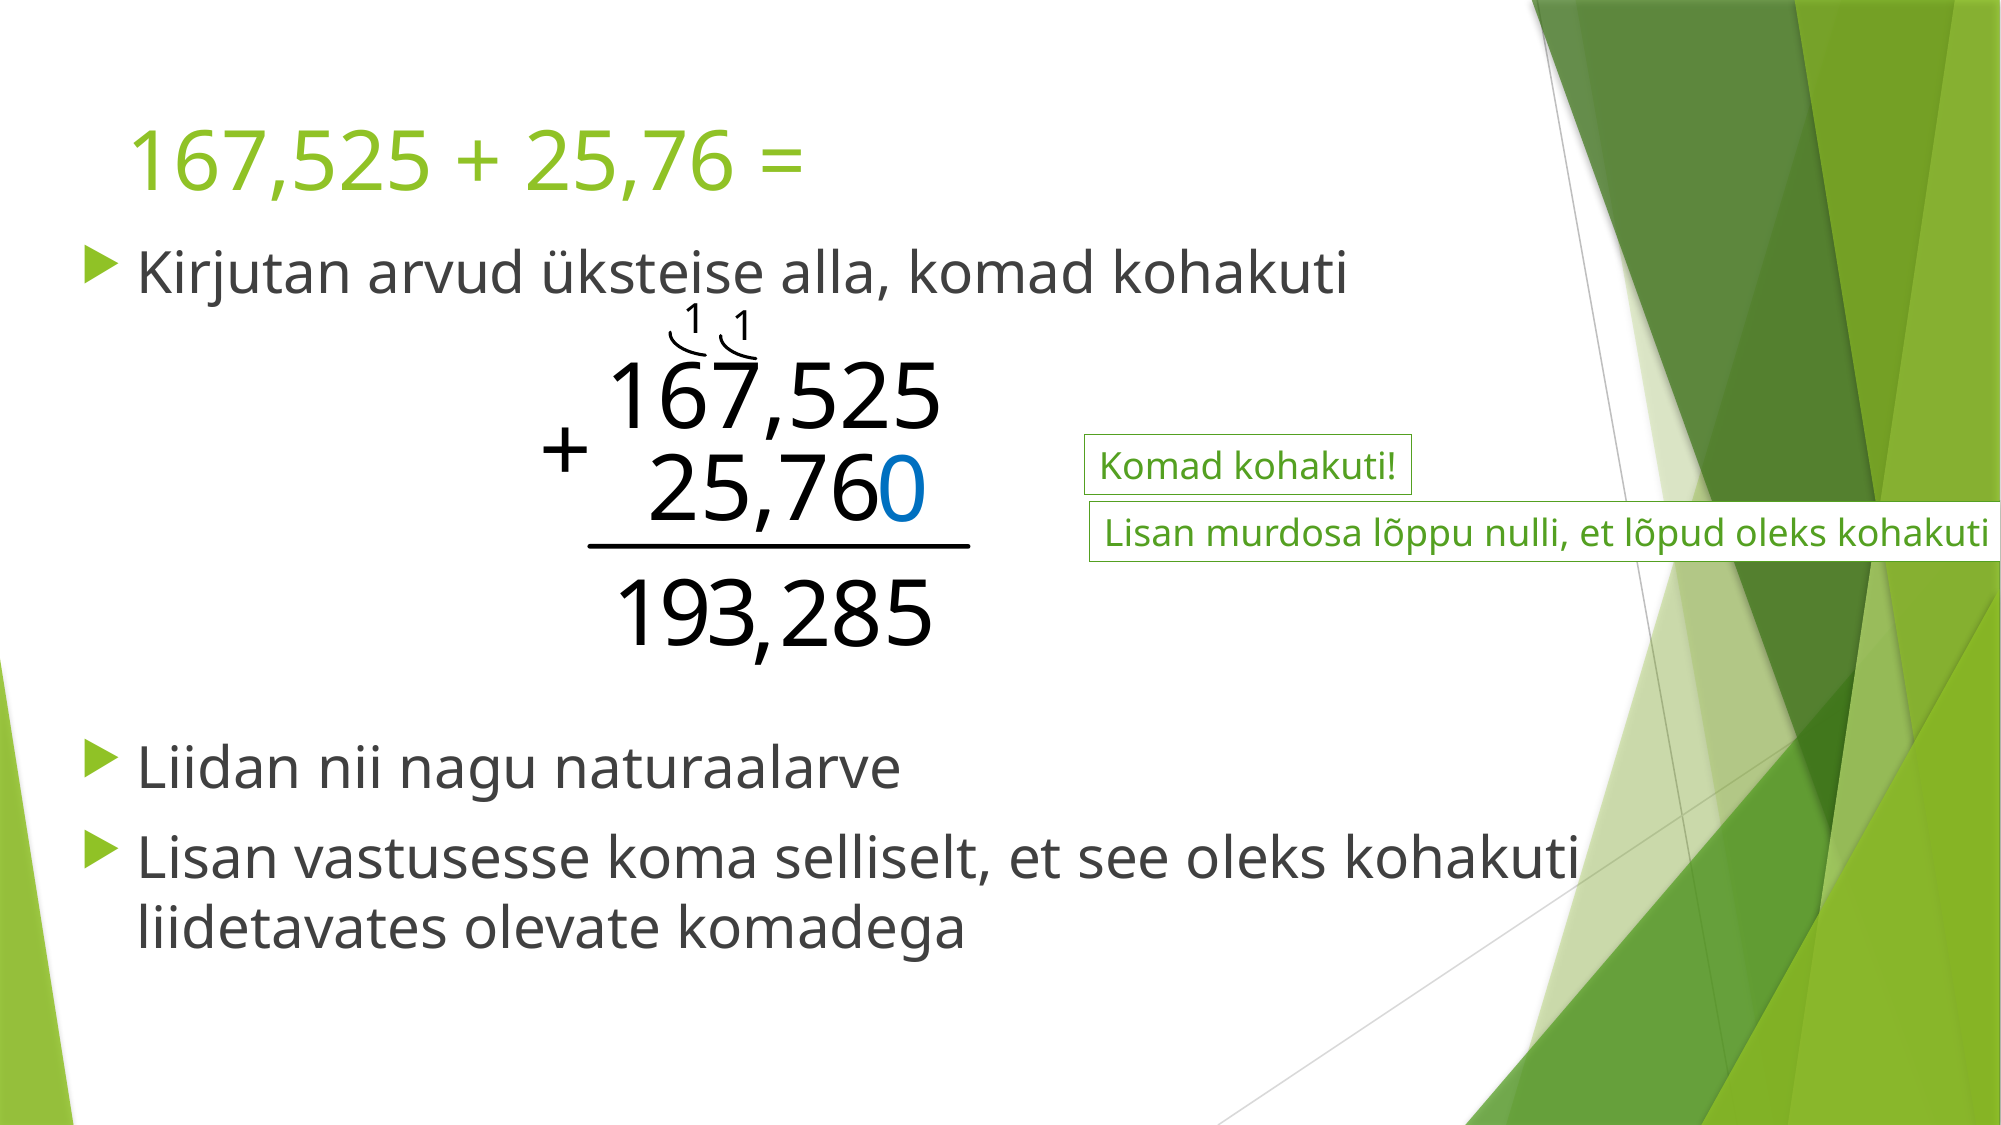

# 167,525 + 25,76 =
Kirjutan arvud üksteise alla, komad kohakuti
Liidan nii nagu naturaalarve
Lisan vastusesse koma selliselt, et see oleks kohakuti liidetavates olevate komadega
1
1
167,525
+
25,76
0
Komad kohakuti!
Lisan murdosa lõppu nulli, et lõpud oleks kohakuti
1
9
3
5
2
8
,